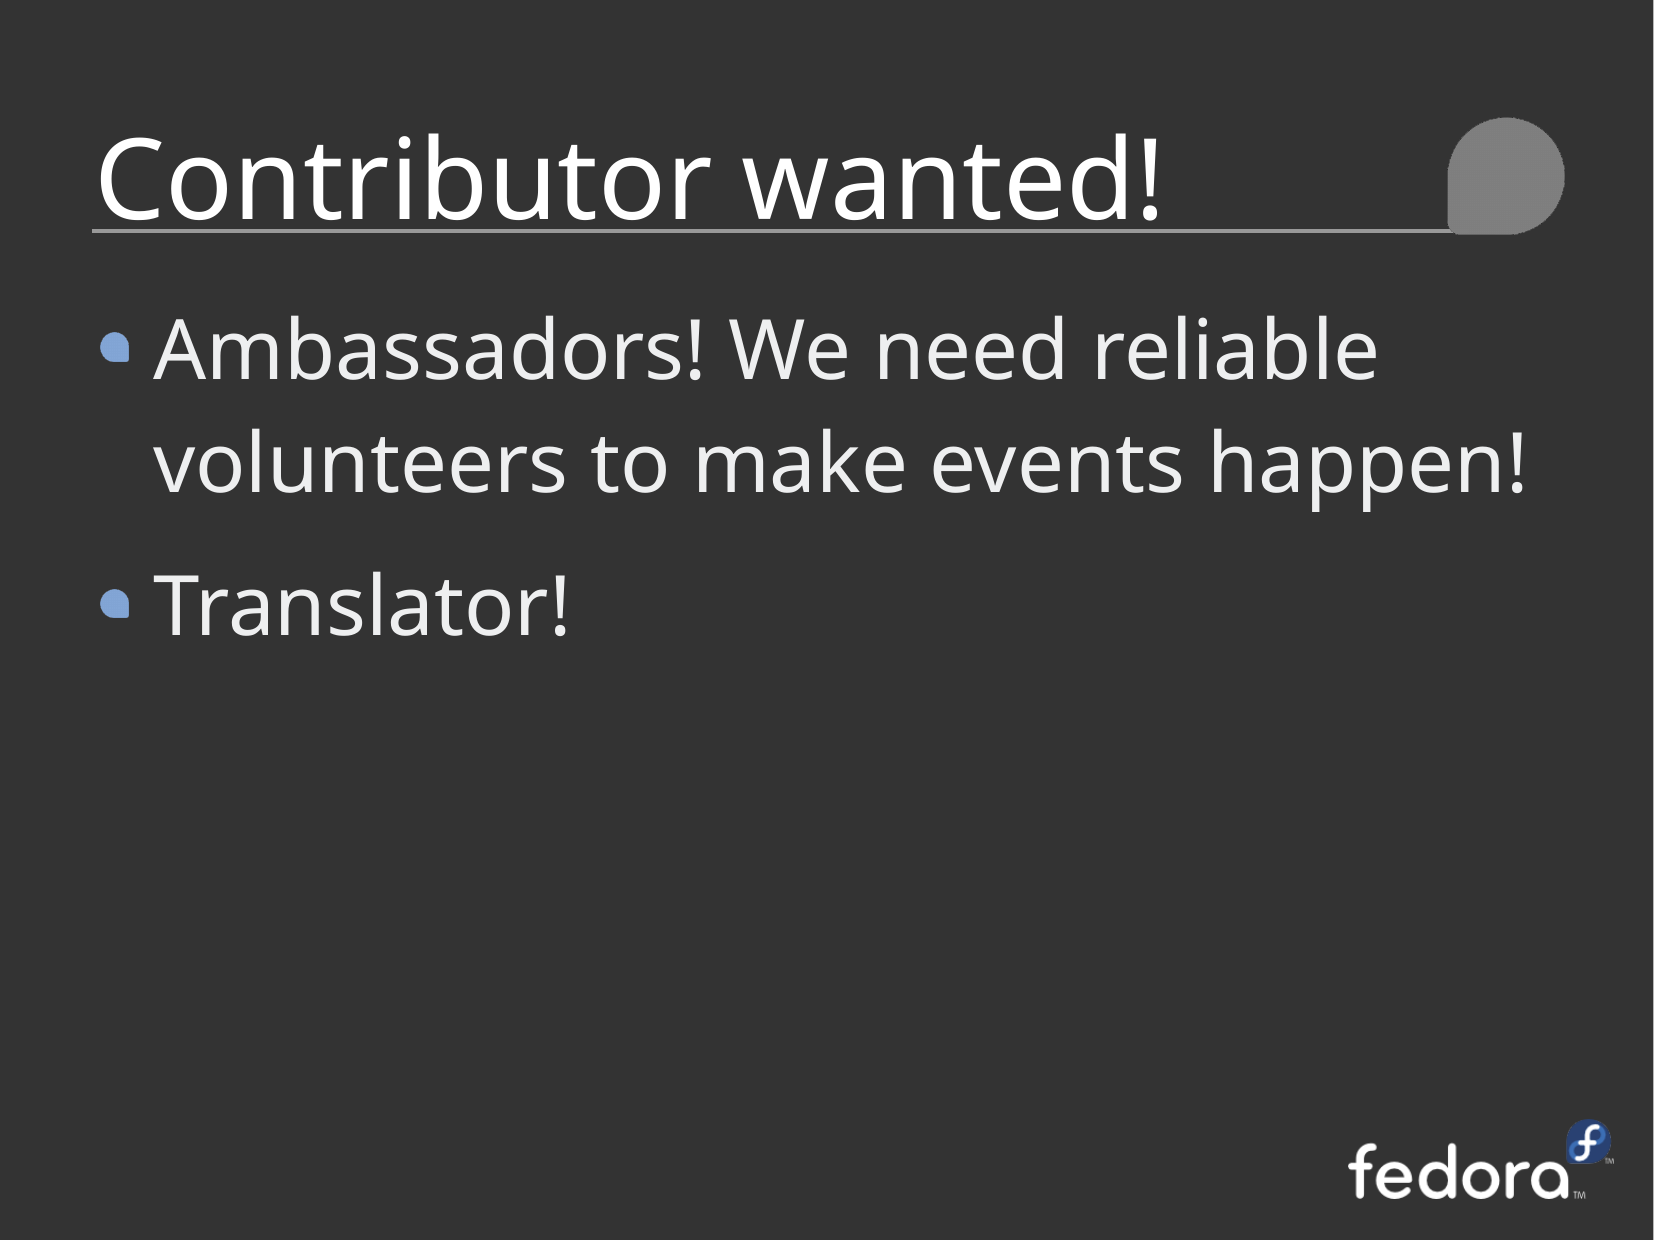

Contributor wanted!
# Ambassadors! We need reliable volunteers to make events happen!
Translator!